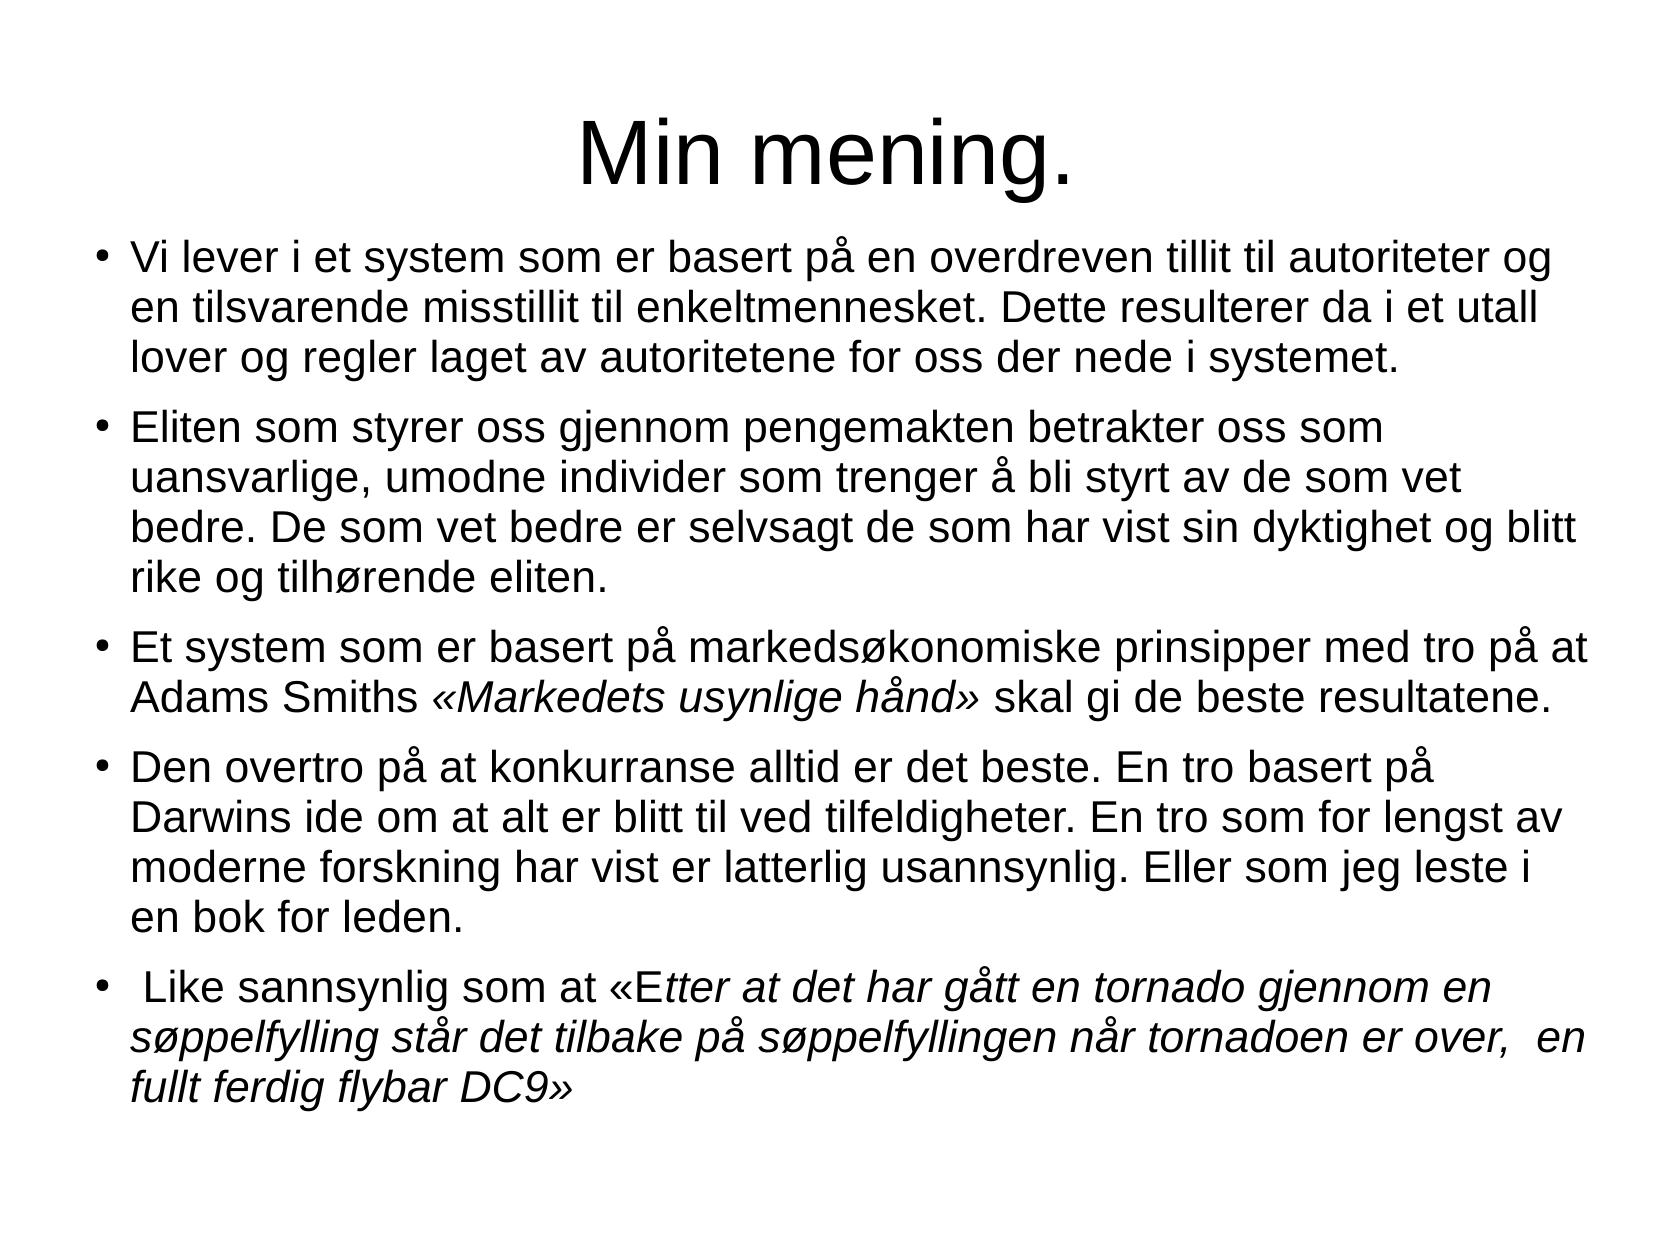

# Min mening.
Vi lever i et system som er basert på en overdreven tillit til autoriteter og en tilsvarende misstillit til enkeltmennesket. Dette resulterer da i et utall lover og regler laget av autoritetene for oss der nede i systemet.
Eliten som styrer oss gjennom pengemakten betrakter oss som uansvarlige, umodne individer som trenger å bli styrt av de som vet bedre. De som vet bedre er selvsagt de som har vist sin dyktighet og blitt rike og tilhørende eliten.
Et system som er basert på markedsøkonomiske prinsipper med tro på at Adams Smiths «Markedets usynlige hånd» skal gi de beste resultatene.
Den overtro på at konkurranse alltid er det beste. En tro basert på Darwins ide om at alt er blitt til ved tilfeldigheter. En tro som for lengst av moderne forskning har vist er latterlig usannsynlig. Eller som jeg leste i en bok for leden.
 Like sannsynlig som at «Etter at det har gått en tornado gjennom en søppelfylling står det tilbake på søppelfyllingen når tornadoen er over, en fullt ferdig flybar DC9»